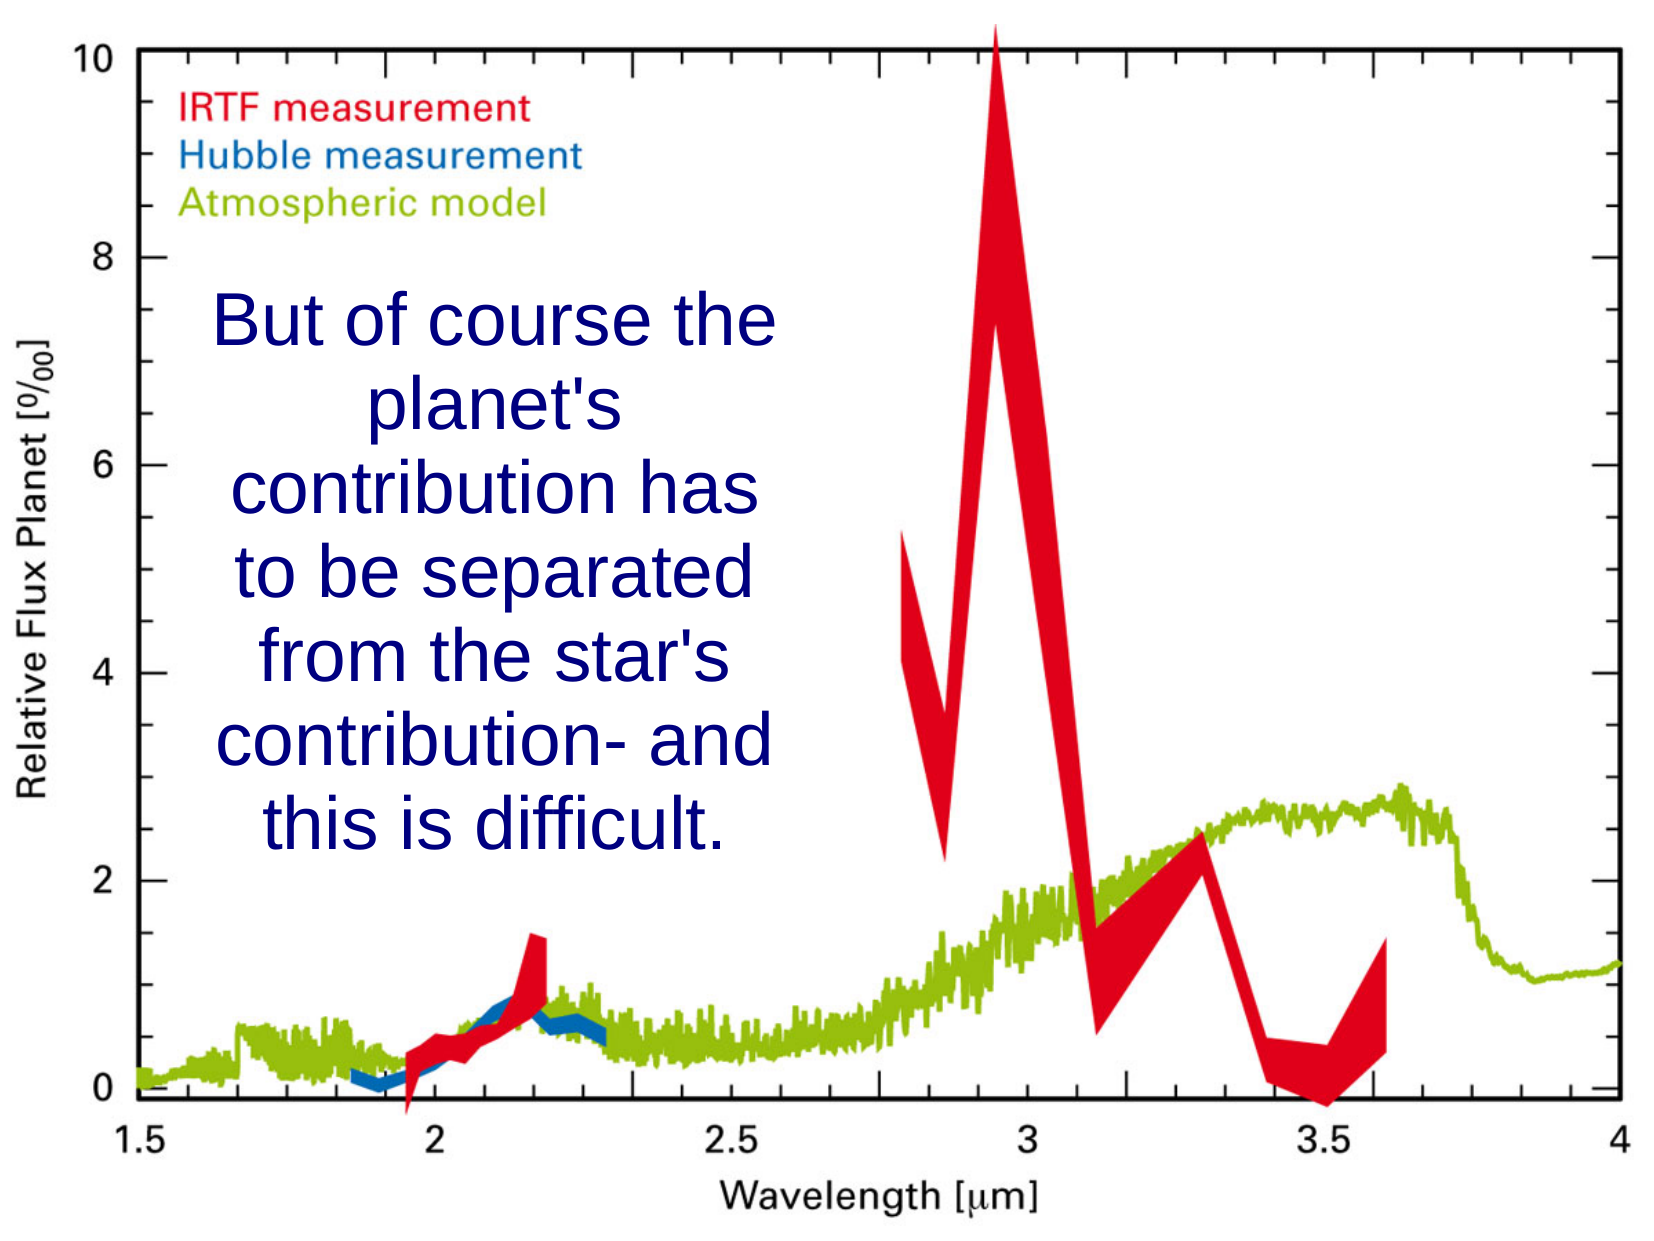

But of course the planet's contribution has to be separated from the star's contribution- and this is difficult.